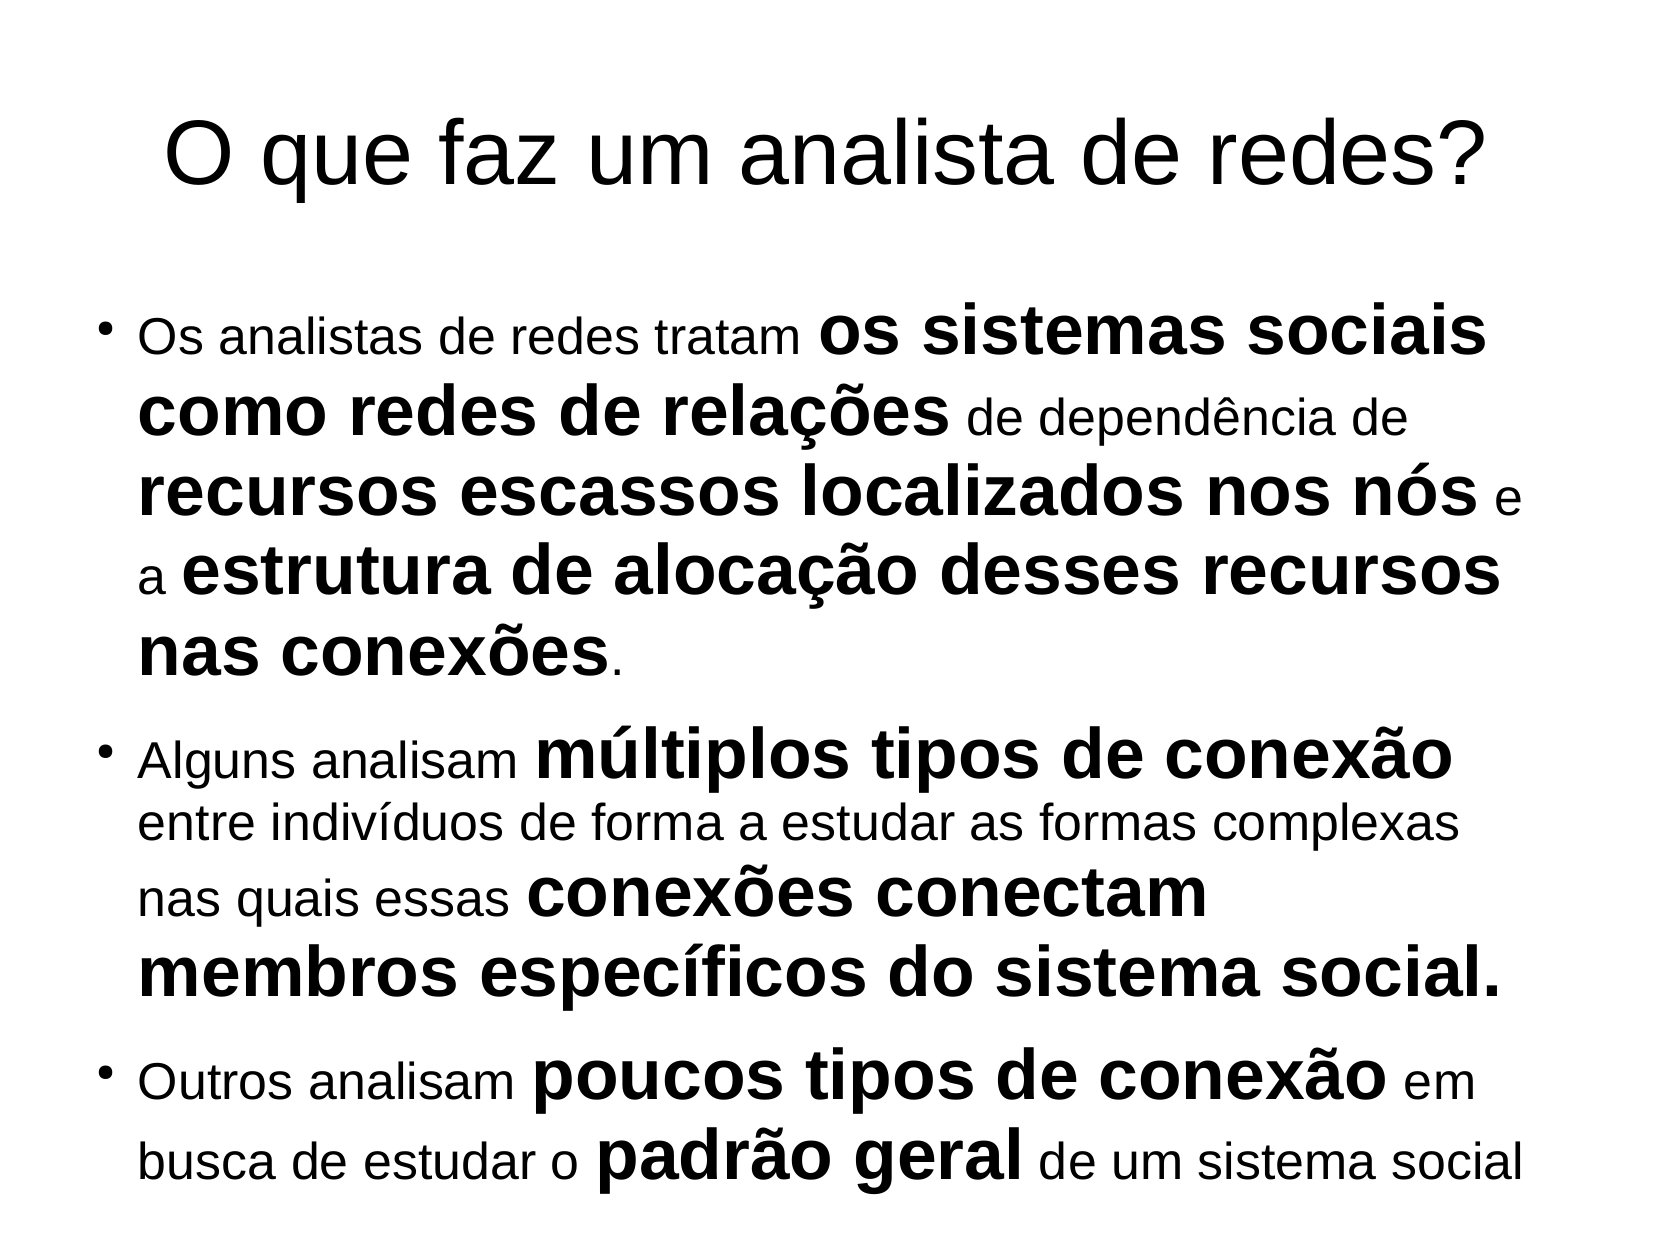

# O que faz um analista de redes?
Os analistas de redes tratam os sistemas sociais como redes de relações de dependência de recursos escassos localizados nos nós e a estrutura de alocação desses recursos nas conexões.
Alguns analisam múltiplos tipos de conexão entre indivíduos de forma a estudar as formas complexas nas quais essas conexões conectam membros específicos do sistema social.
Outros analisam poucos tipos de conexão em busca de estudar o padrão geral de um sistema social